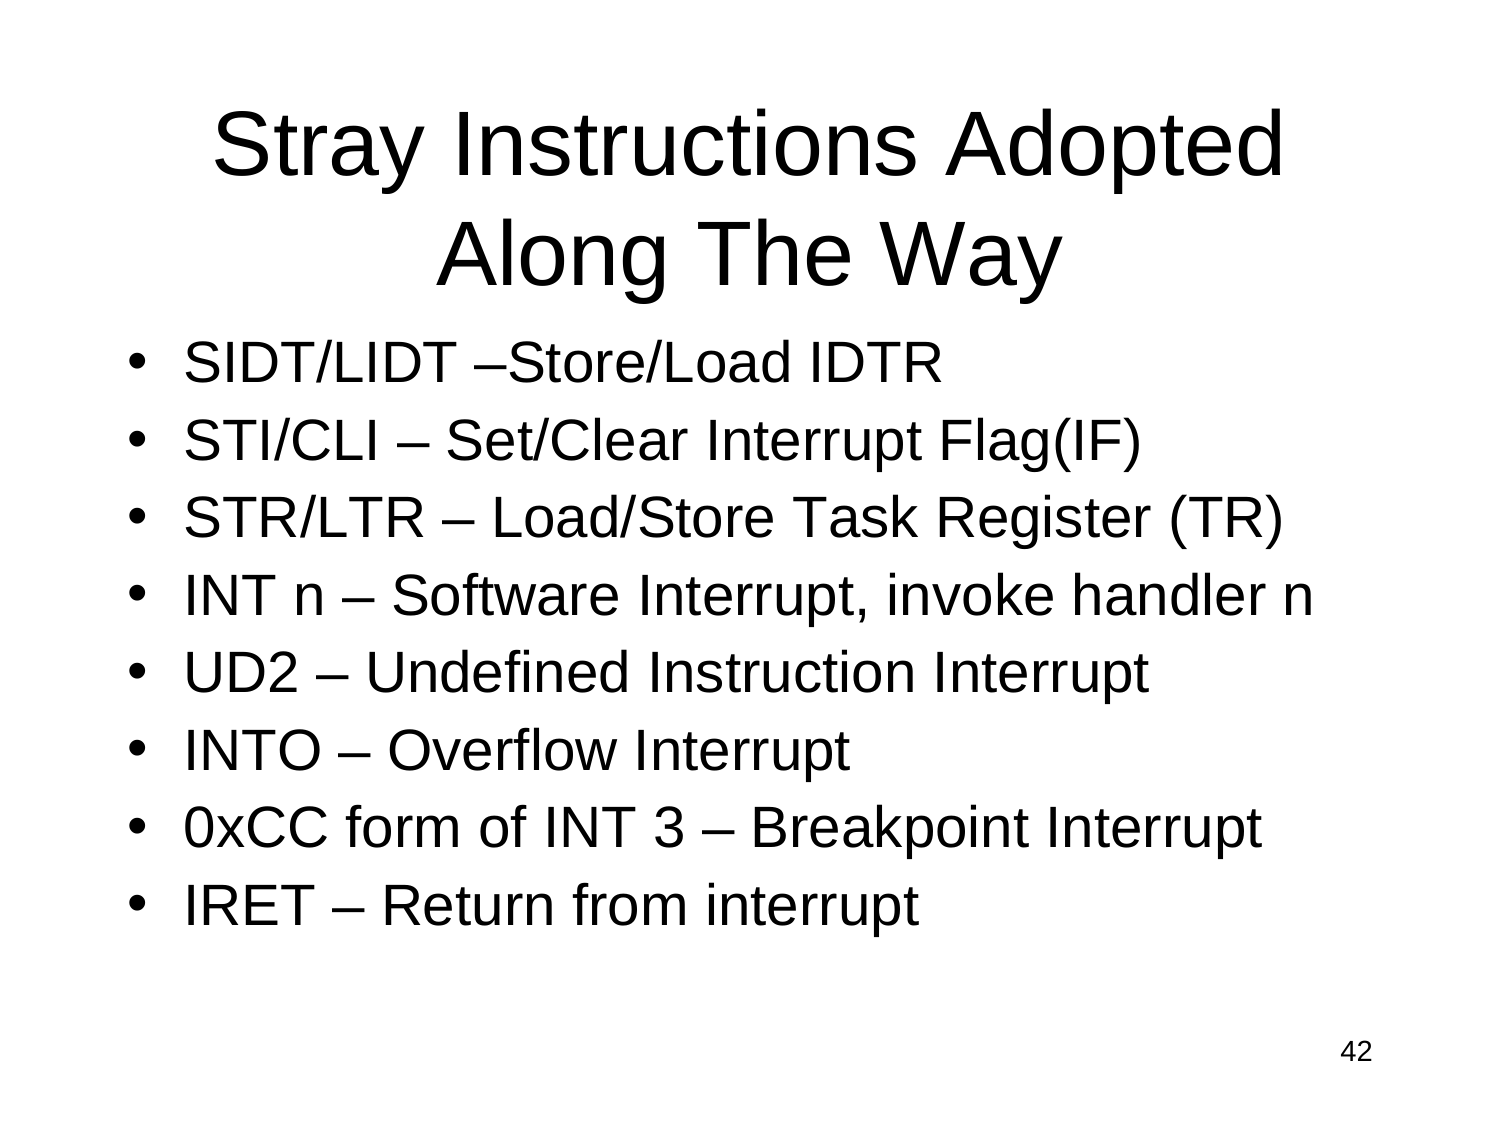

# Stray Instructions Adopted Along The Way
SIDT/LIDT –Store/Load IDTR
STI/CLI – Set/Clear Interrupt Flag(IF)
STR/LTR – Load/Store Task Register (TR)
INT n – Software Interrupt, invoke handler n
UD2 – Undefined Instruction Interrupt
INTO – Overflow Interrupt
0xCC form of INT 3 – Breakpoint Interrupt
IRET – Return from interrupt